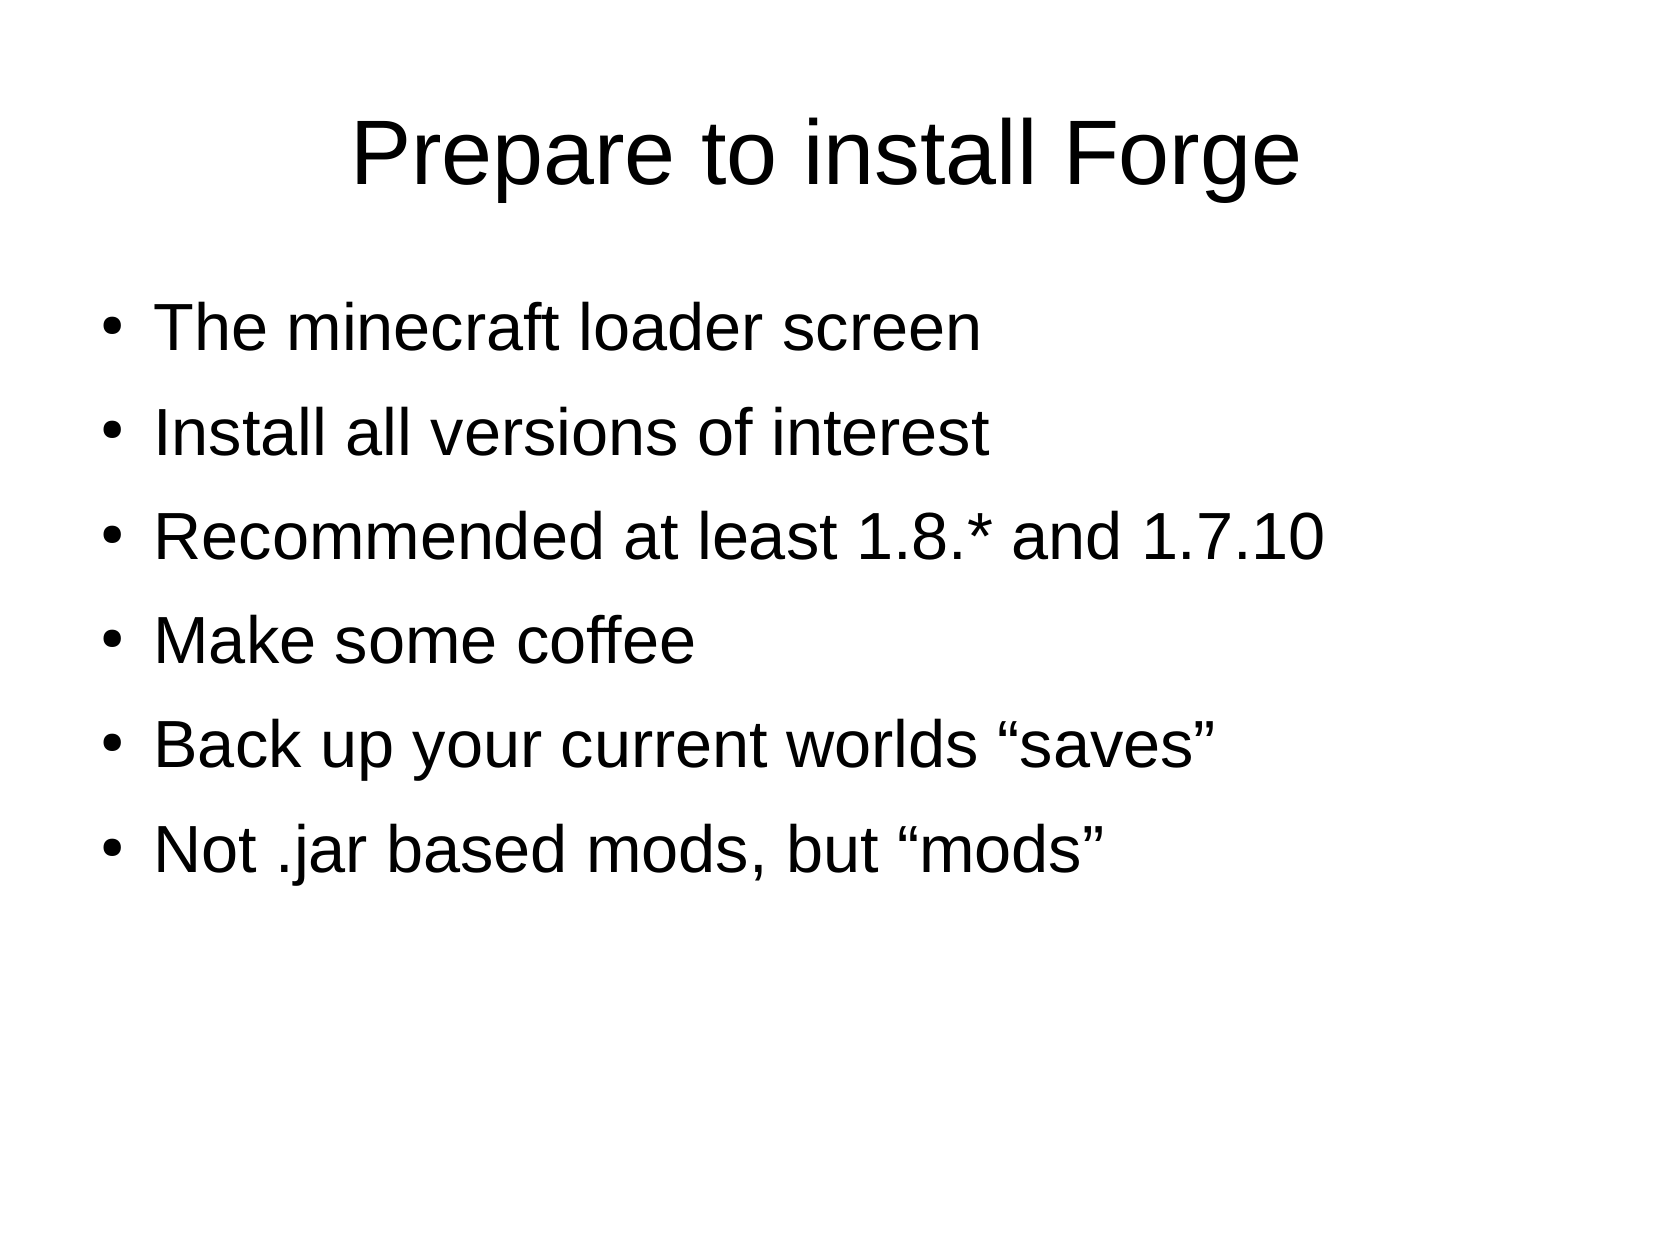

# Prepare to install Forge
The minecraft loader screen
Install all versions of interest
Recommended at least 1.8.* and 1.7.10
Make some coffee
Back up your current worlds “saves”
Not .jar based mods, but “mods”